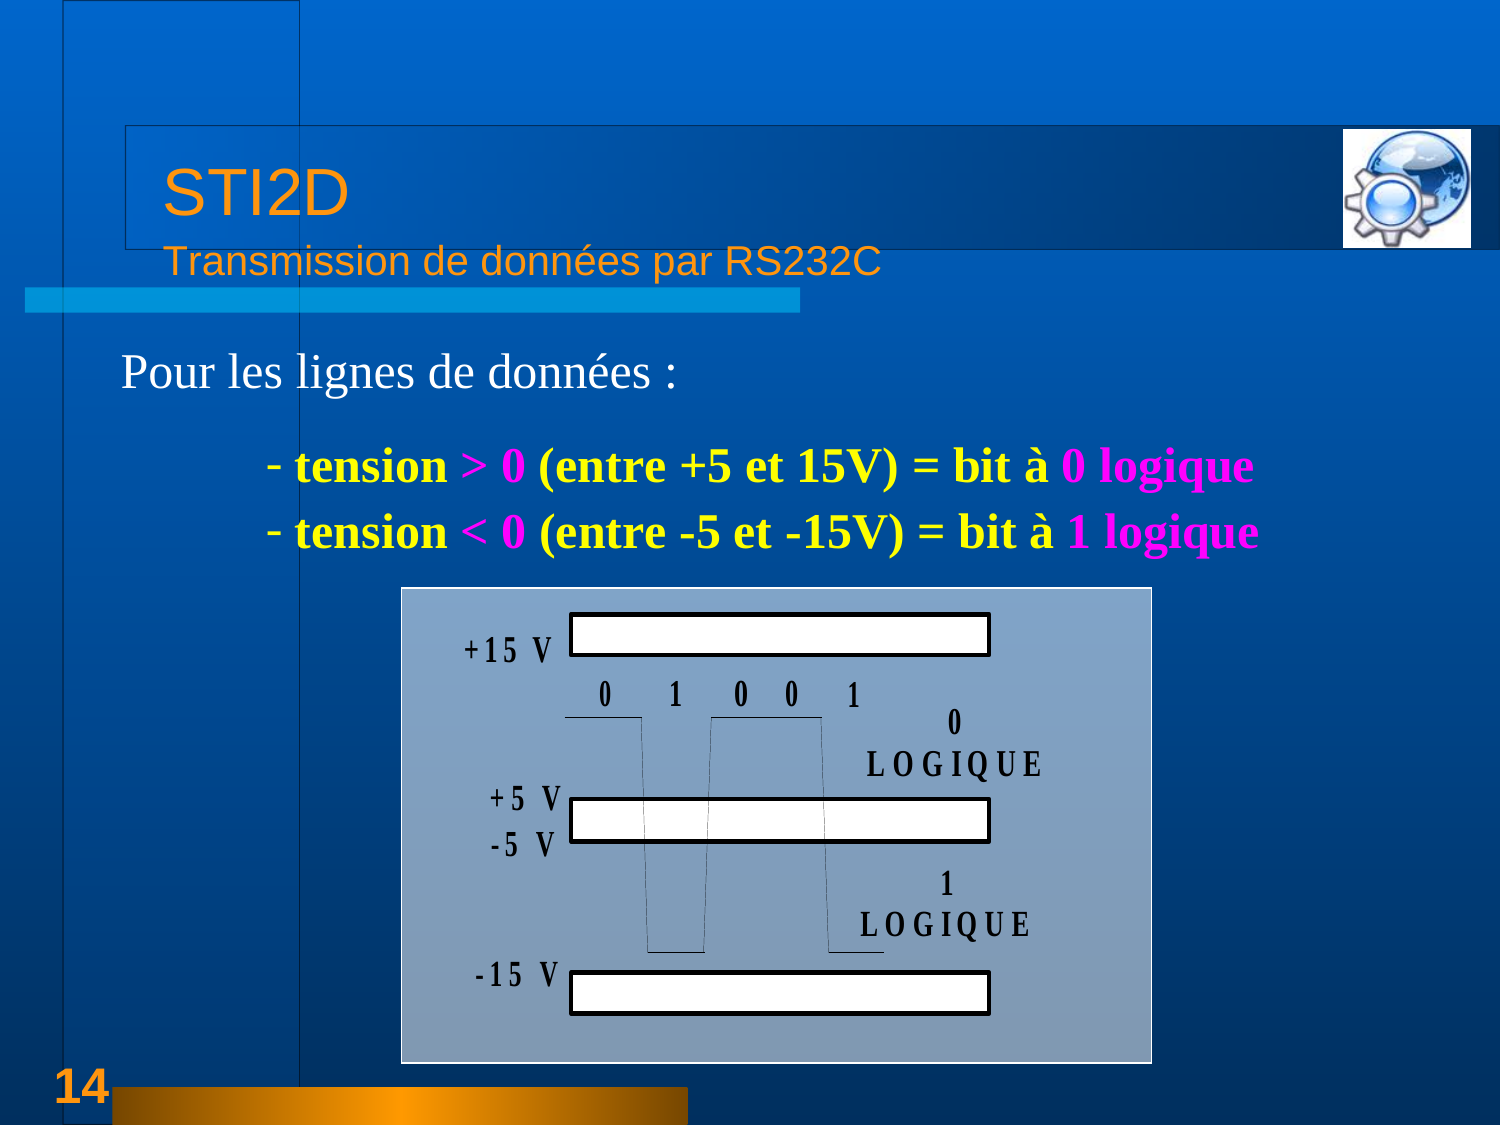

Pour les lignes de données :
 tension > 0 (entre +5 et 15V) = bit à 0 logique
 tension < 0 (entre -5 et -15V) = bit à 1 logique